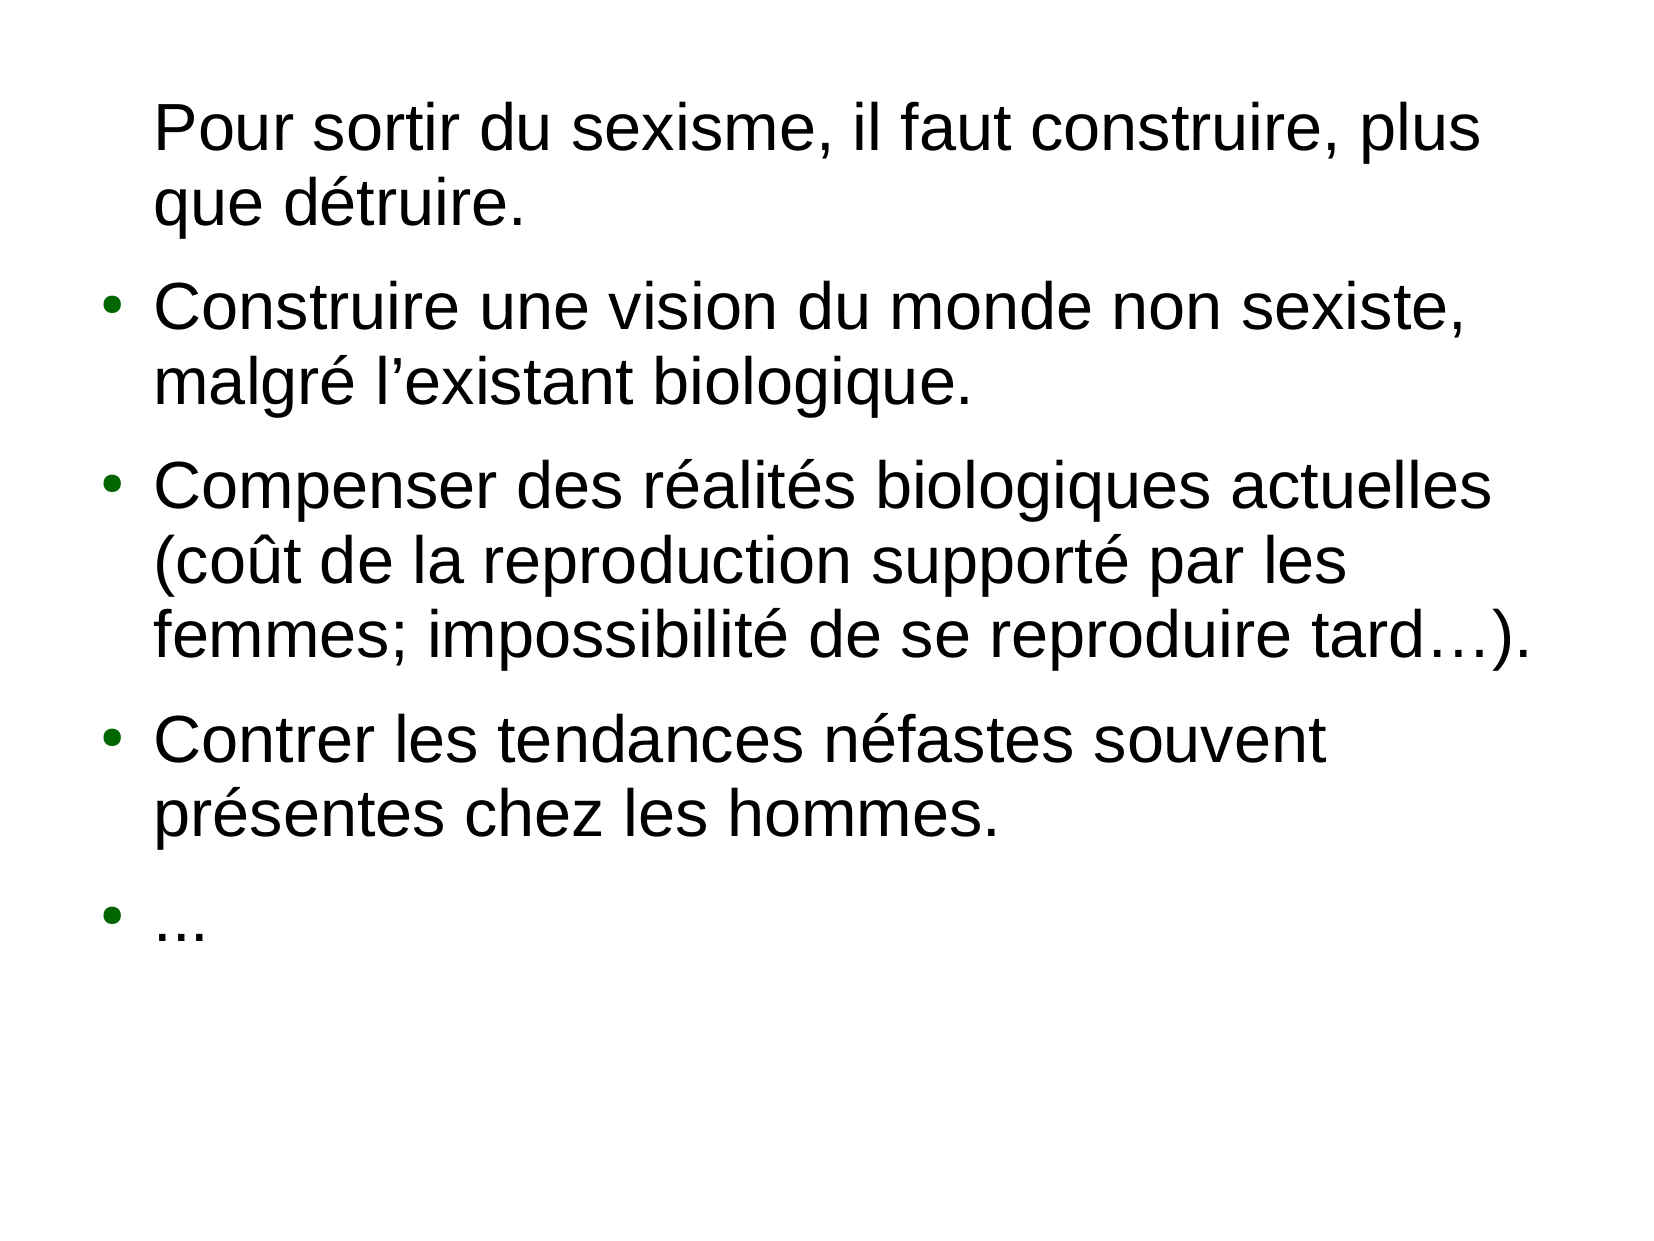

# Pour sortir du sexisme, il faut construire, plus que détruire.
Construire une vision du monde non sexiste, malgré l’existant biologique.
Compenser des réalités biologiques actuelles (coût de la reproduction supporté par les femmes; impossibilité de se reproduire tard…).
Contrer les tendances néfastes souvent présentes chez les hommes.
...